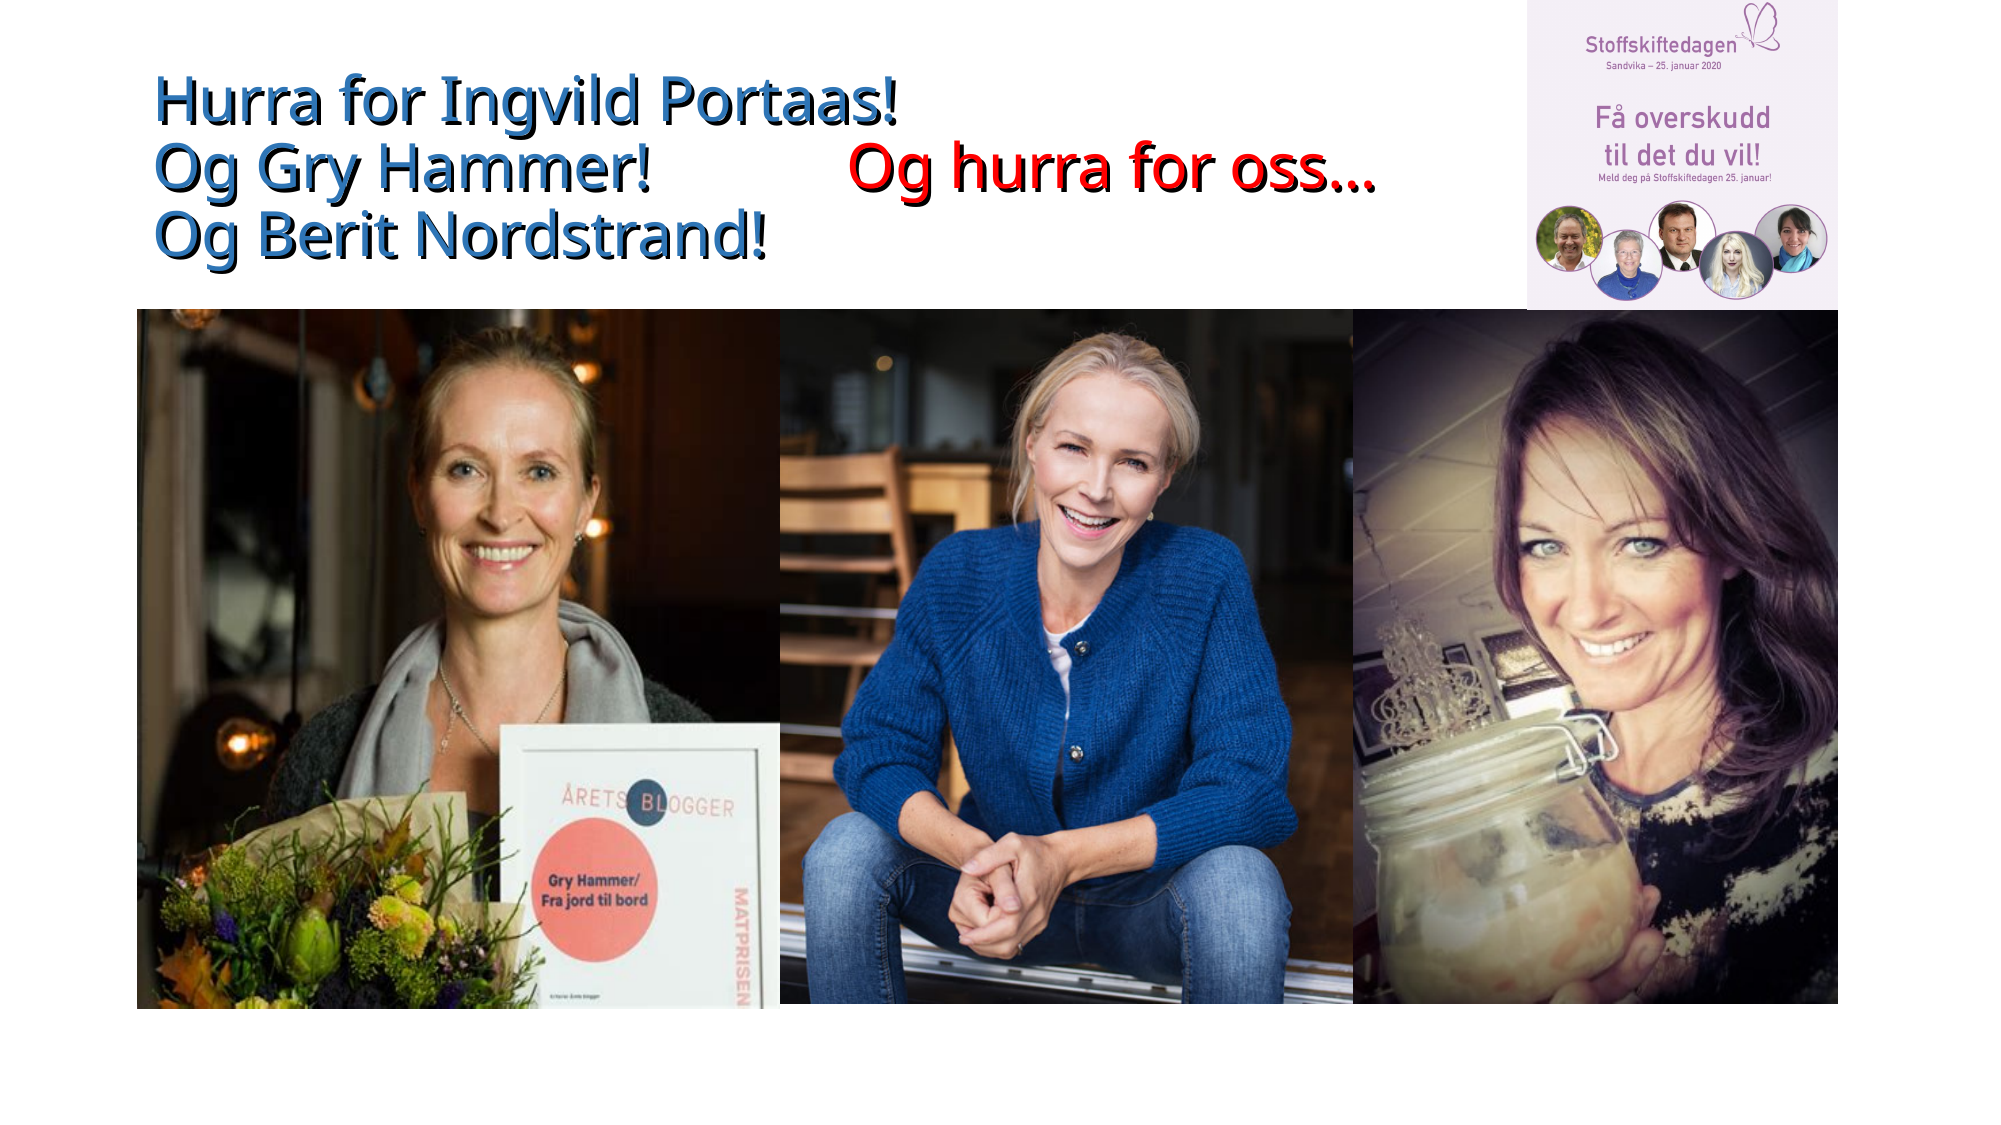

# Hurra for Ingvild Portaas! Og Gry Hammer! Og hurra for oss… Og Berit Nordstrand!